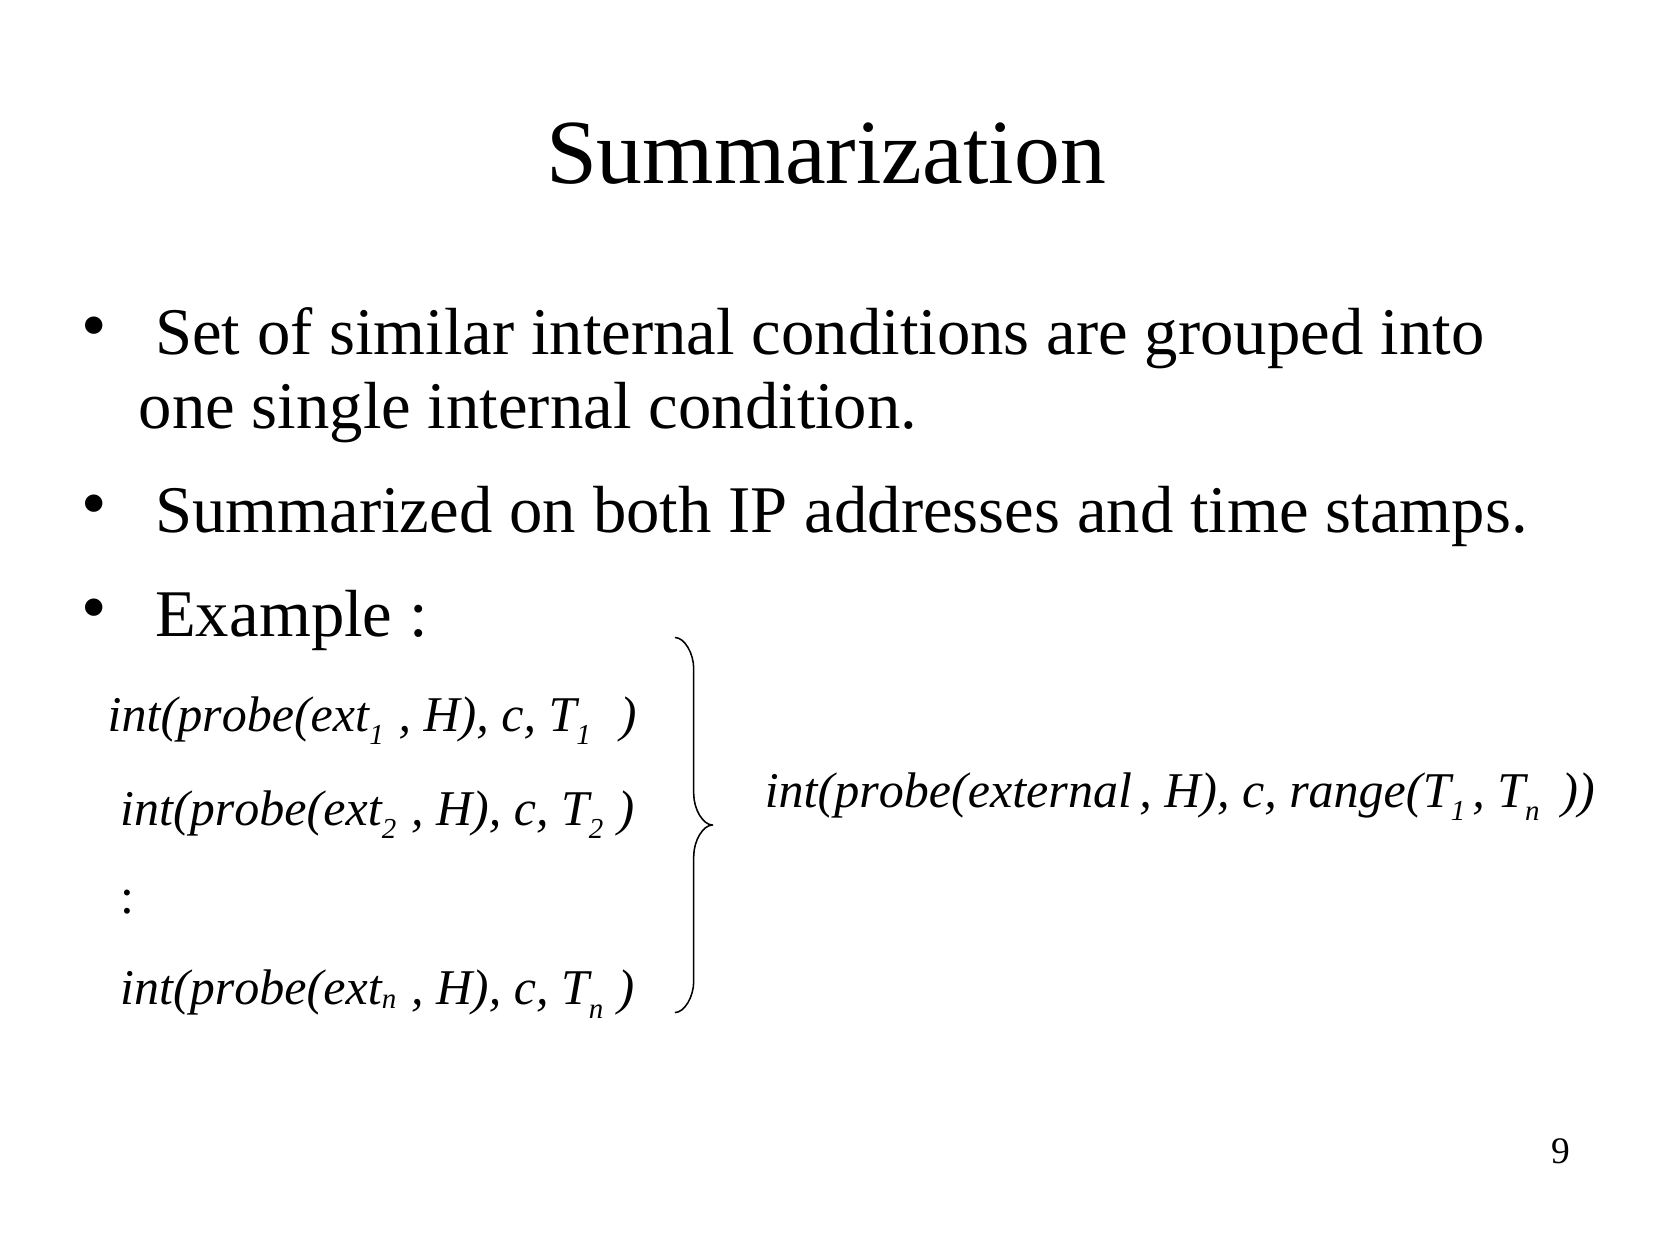

# Summarization
 Set of similar internal conditions are grouped into one single internal condition.
 Summarized on both IP addresses and time stamps.
 Example :
 int(probe(ext1 , H), c, T1 )
 int(probe(ext2 , H), c, T2 )
 :
 int(probe(extn , H), c, Tn )
int(probe(external , H), c, range(T1 , Tn ))
9